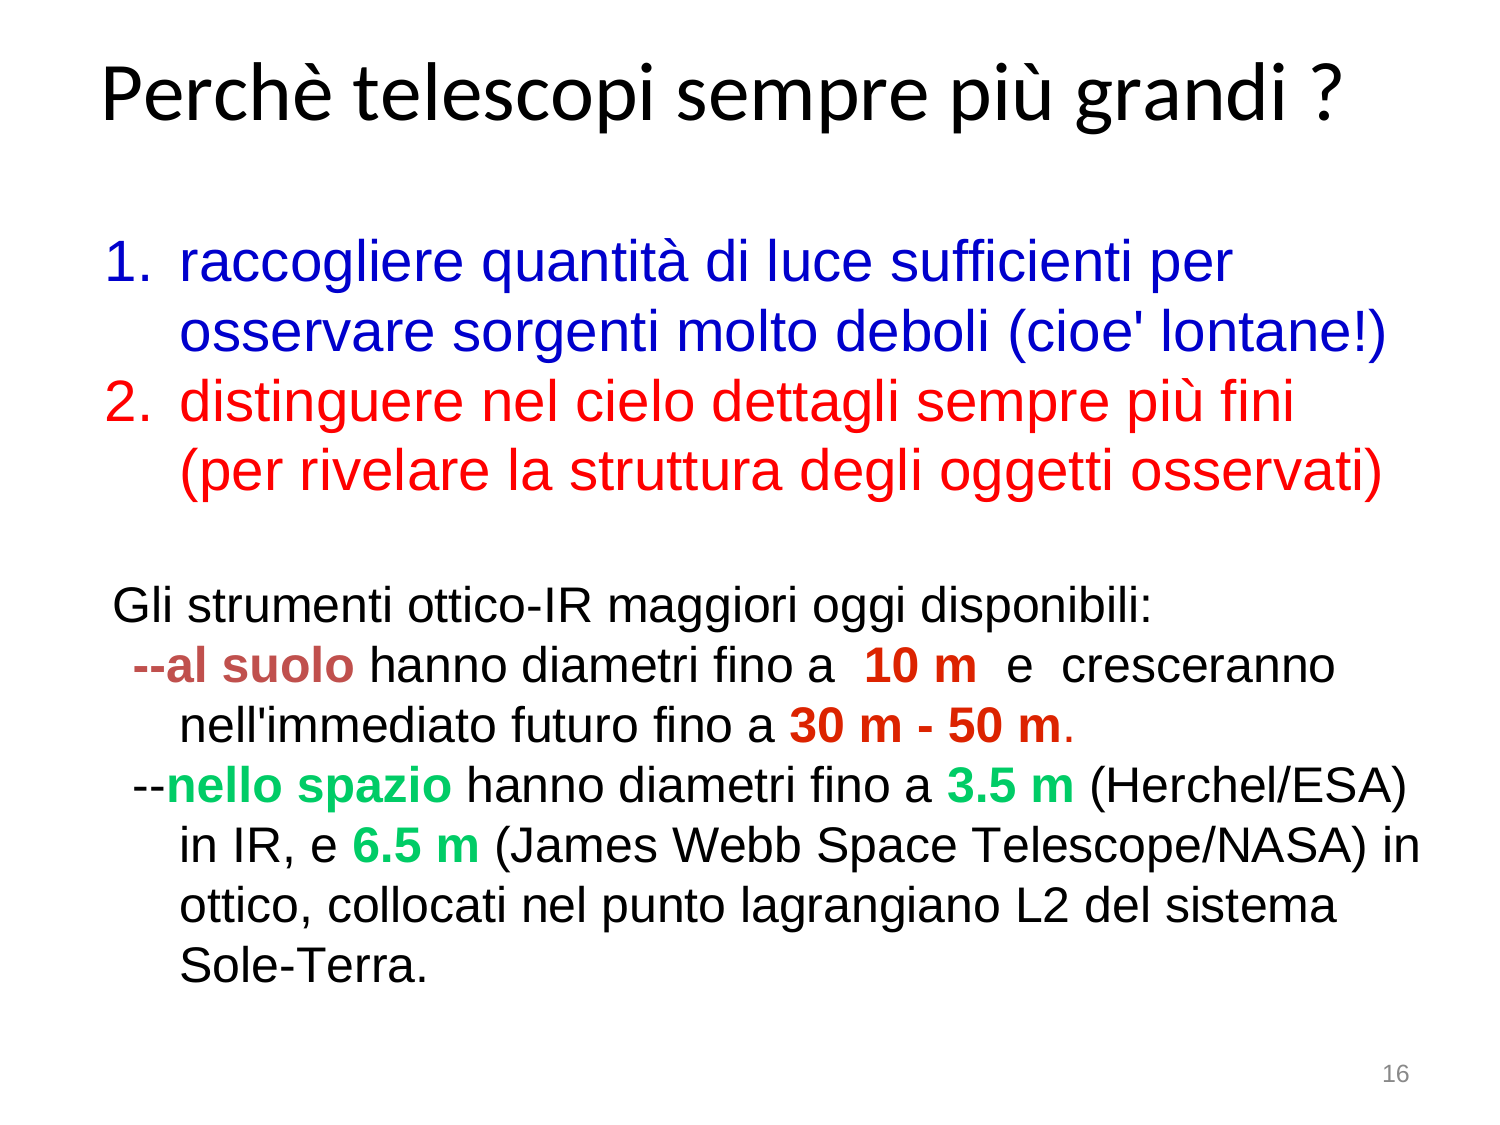

# Perchè telescopi sempre più grandi ?
raccogliere quantità di luce sufficienti per osservare sorgenti molto deboli (cioe' lontane!)
distinguere nel cielo dettagli sempre più fini (per rivelare la struttura degli oggetti osservati)
Gli strumenti ottico-IR maggiori oggi disponibili:
 --al suolo hanno diametri fino a 10 m e cresceranno nell'immediato futuro fino a 30 m - 50 m.
 --nello spazio hanno diametri fino a 3.5 m (Herchel/ESA) in IR, e 6.5 m (James Webb Space Telescope/NASA) in ottico, collocati nel punto lagrangiano L2 del sistema Sole-Terra.